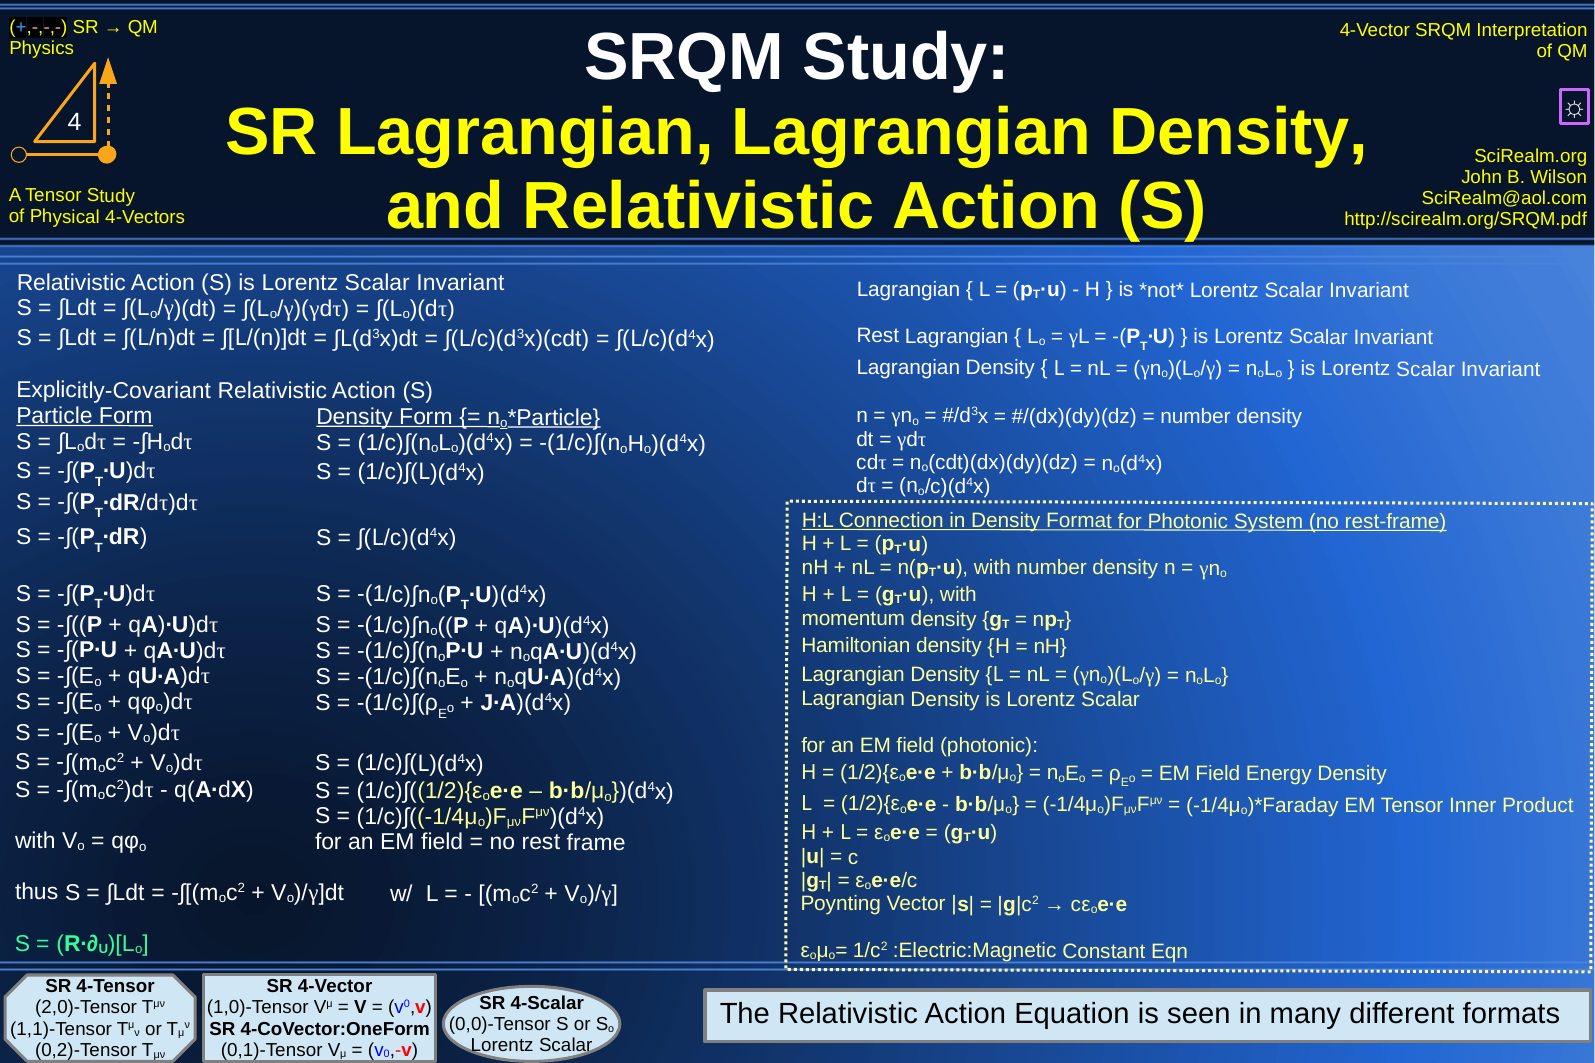

# SRQM Study: SR Lagrangian, Lagrangian Density, and Relativistic Action (S)
(+,-,-,-) SR → QM
Physics
A Tensor Study
of Physical 4-Vectors
4-Vector SRQM Interpretation
of QM
SciRealm.org
John B. Wilson
SciRealm@aol.com
http://scirealm.org/SRQM.pdf
4
☼
Relativistic Action (S) is Lorentz Scalar Invariant
S = ∫Ldt = ∫(Lo/γ)(dt) = ∫(Lo/γ)(γdτ) = ∫(Lo)(dτ)
S = ∫Ldt = ∫(L/n)dt = ∫[L/(n)]dt = ∫L(d3x)dt = ∫(L/c)(d3x)(cdt) = ∫(L/c)(d4x)
Explicitly-Covariant Relativistic Action (S)
Particle Form			Density Form {= no*Particle}
S = ∫Lodτ = -∫Hodτ		S = (1/c)∫(noLo)(d4x) = -(1/c)∫(noHo)(d4x)
S = -∫(PT∙U)dτ			S = (1/c)∫(L)(d4x)
S = -∫(PT∙dR/dτ)dτ
S = -∫(PT∙dR)			S = ∫(L/c)(d4x)
S = -∫(PT∙U)dτ			S = -(1/c)∫no(PT∙U)(d4x)
S = -∫((P + qA)∙U)dτ		S = -(1/c)∫no((P + qA)∙U)(d4x)
S = -∫(P∙U + qA∙U)dτ		S = -(1/c)∫(noP∙U + noqA∙U)(d4x)
S = -∫(Eo + qU∙A)dτ		S = -(1/c)∫(noEo + noqU∙A)(d4x)
S = -∫(Eo + qφo)dτ		S = -(1/c)∫(ρEo + J∙A)(d4x)
S = -∫(Eo + Vo)dτ
S = -∫(moc2 + Vo)dτ		S = (1/c)∫(L)(d4x)
S = -∫(moc2)dτ - q(A∙dX)	S = (1/c)∫((1/2){εoe·e – b·b/μo})(d4x)
				S = (1/c)∫((-1/4μo)FμνFμν)(d4x)
with Vo = qφo			for an EM field = no rest frame
thus S = ∫Ldt = -∫[(moc2 + Vo)/γ]dt	w/ L = - [(moc2 + Vo)/γ]
S = (R∙∂U)[Lo]
Lagrangian { L = (pT·u) - H } is *not* Lorentz Scalar Invariant
Rest Lagrangian { Lo = γL = -(PT∙U) } is Lorentz Scalar Invariant
Lagrangian Density { L = nL = (γno)(Lo/γ) = noLo } is Lorentz Scalar Invariant
n = γno = #/d3x = #/(dx)(dy)(dz) = number density
dt = γdτ
cdτ = no(cdt)(dx)(dy)(dz) = no(d4x)
dτ = (no/c)(d4x)
H:L Connection in Density Format for Photonic System (no rest-frame)
H + L = (pT·u)
nH + nL = n(pT·u), with number density n = γno
H + L = (gT·u), with
momentum density {gT = npT}
Hamiltonian density {H = nH}
Lagrangian Density {L = nL = (γno)(Lo/γ) = noLo}
Lagrangian Density is Lorentz Scalar
for an EM field (photonic):
H = (1/2){εoe·e + b·b/μo} = noEo = ρEo = EM Field Energy Density
L = (1/2){εoe·e - b·b/μo} = (-1/4μo)FμνFμν = (-1/4μo)*Faraday EM Tensor Inner Product
H + L = εoe·e = (gT·u)
|u| = c
|gT| = εoe·e/c
Poynting Vector |s| = |g|c2 → cεoe·e
εoμo= 1/c2 :Electric:Magnetic Constant Eqn
SR 4-Tensor
(2,0)-Tensor Tμν
(1,1)-Tensor Tμν or Tμν
(0,2)-Tensor Tμν
SR 4-Vector
(1,0)-Tensor Vμ = V = (v0,v)
SR 4-CoVector:OneForm
(0,1)-Tensor Vμ = (v0,-v)
SR 4-Scalar
(0,0)-Tensor S or So
Lorentz Scalar
The Relativistic Action Equation is seen in many different formats